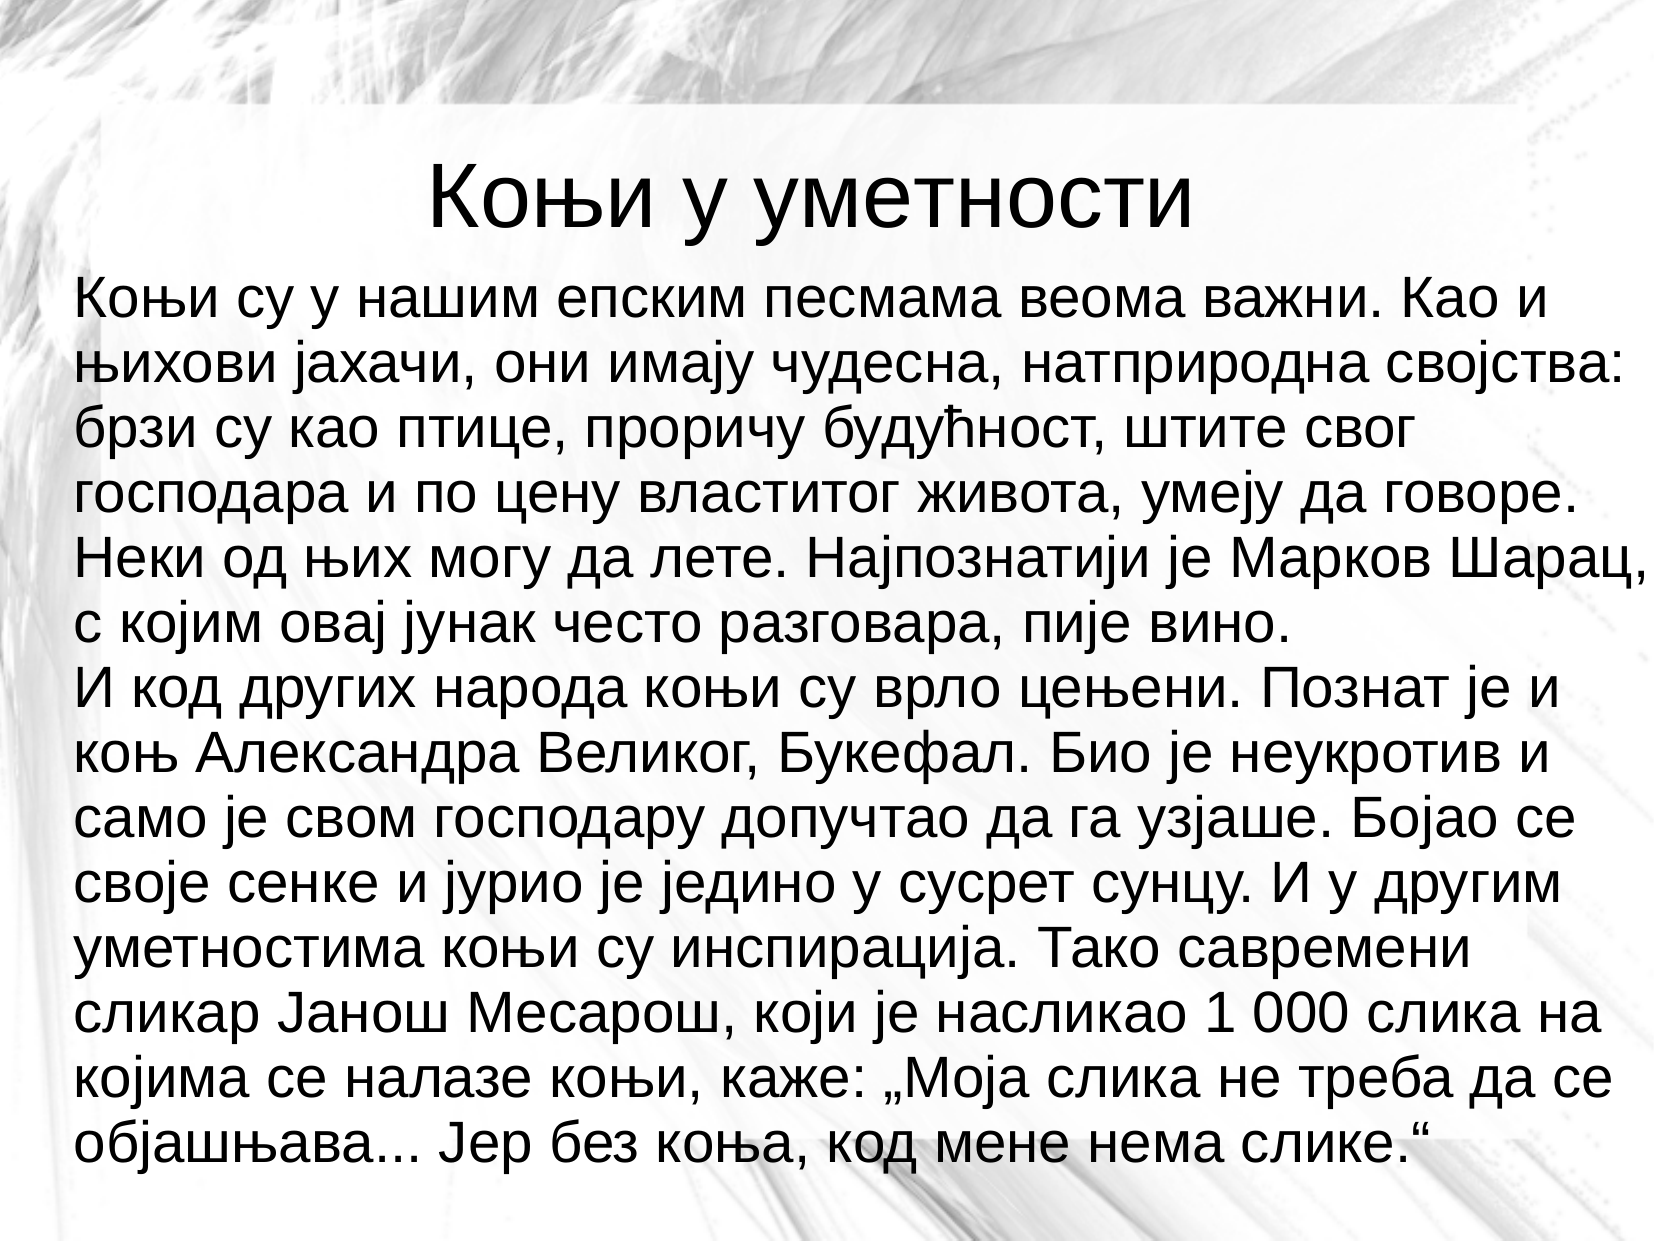

# Коњи у уметности
Коњи су у нашим епским песмама веома важни. Као и њихови јахачи, они имају чудесна, натприродна својства: брзи су као птице, проричу будућност, штите свог господара и по цену властитог живота, умеју да говоре. Неки од њих могу да лете. Најпознатији је Марков Шарац, с којим овај јунак често разговара, пије вино.
И код других народа коњи су врло цењени. Познат је и коњ Александра Великог, Букефал. Био је неукротив и само је свом господару допучтао да га узјаше. Бојао се своје сенке и јурио је једино у сусрет сунцу. И у другим уметностима коњи су инспирација. Тако савремени сликар Јанош Месарош, који је насликао 1 000 слика на којима се налазе коњи, каже: „Моја слика не треба да се објашњава... Јер без коња, код мене нема слике.“